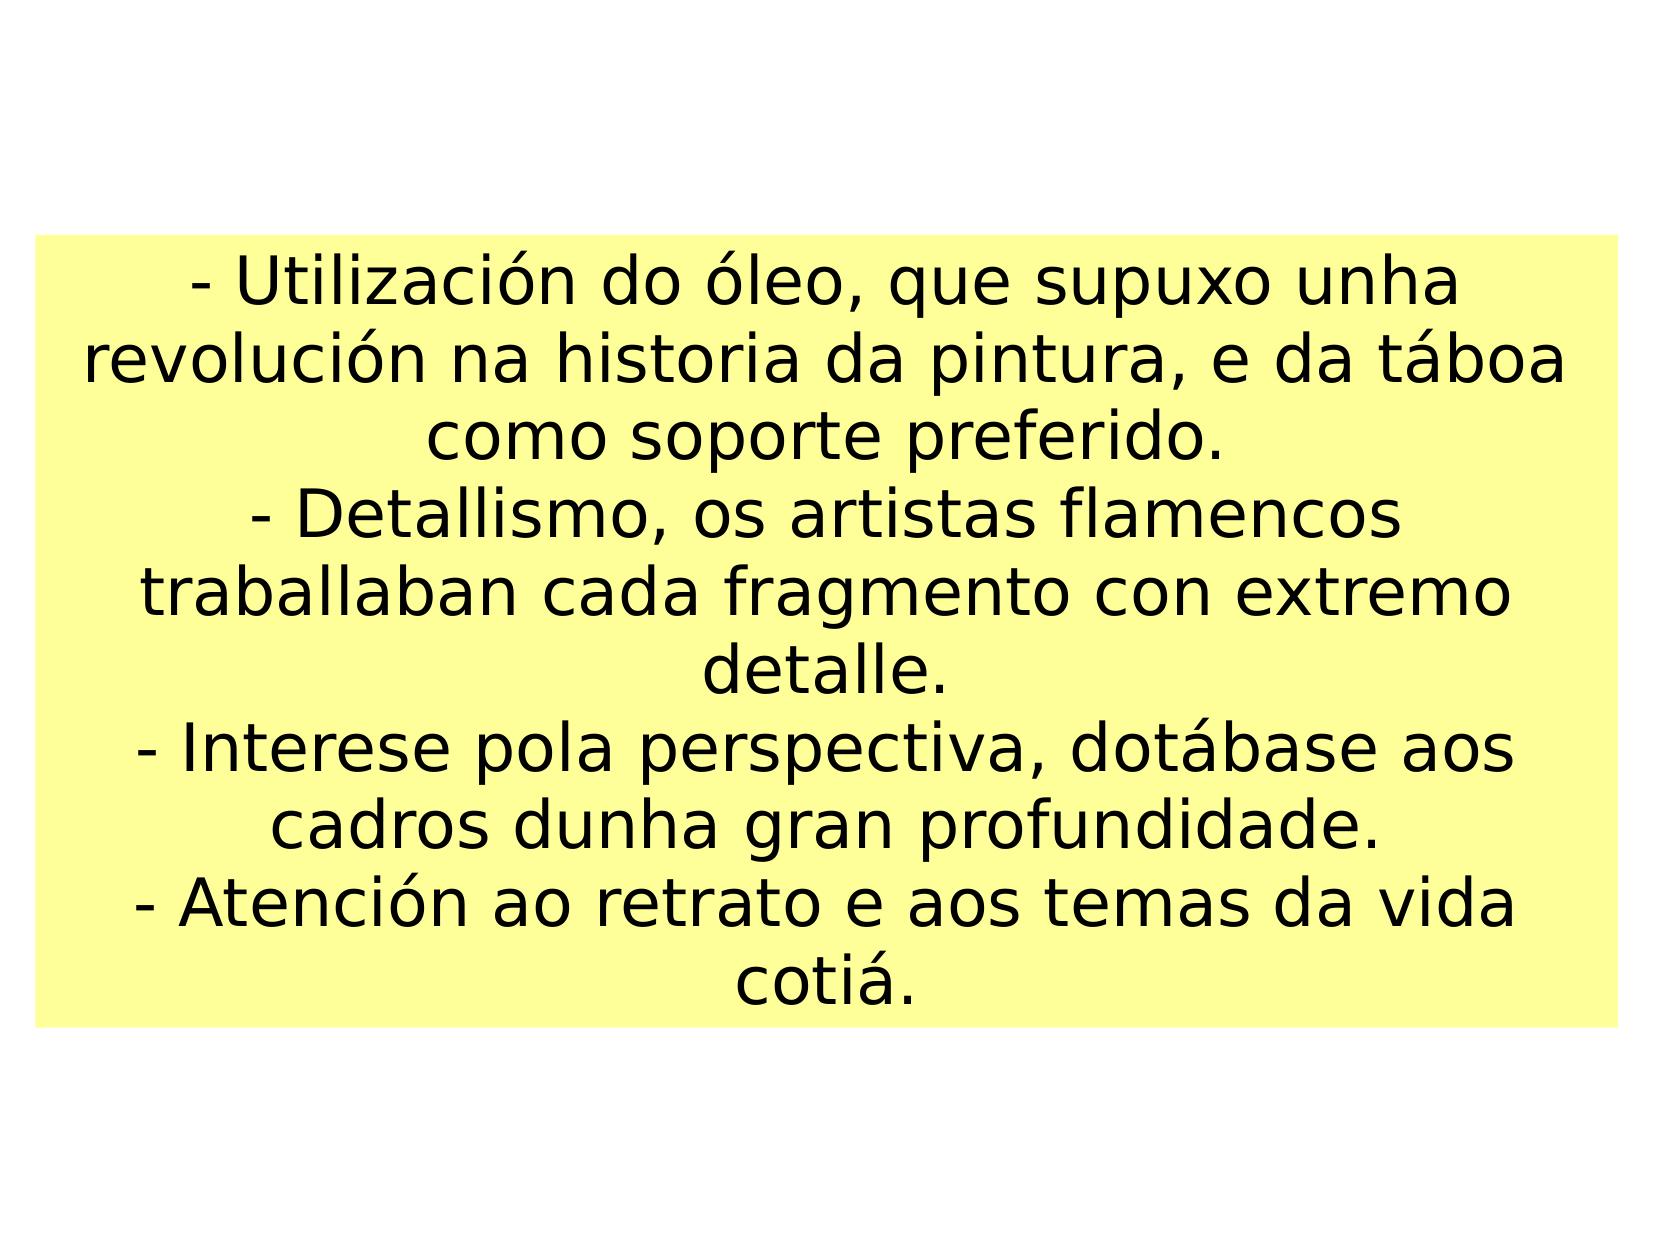

- Utilización do óleo, que supuxo unha revolución na historia da pintura, e da táboa como soporte preferido.
- Detallismo, os artistas flamencos traballaban cada fragmento con extremo detalle.
- Interese pola perspectiva, dotábase aos cadros dunha gran profundidade.
- Atención ao retrato e aos temas da vida cotiá.